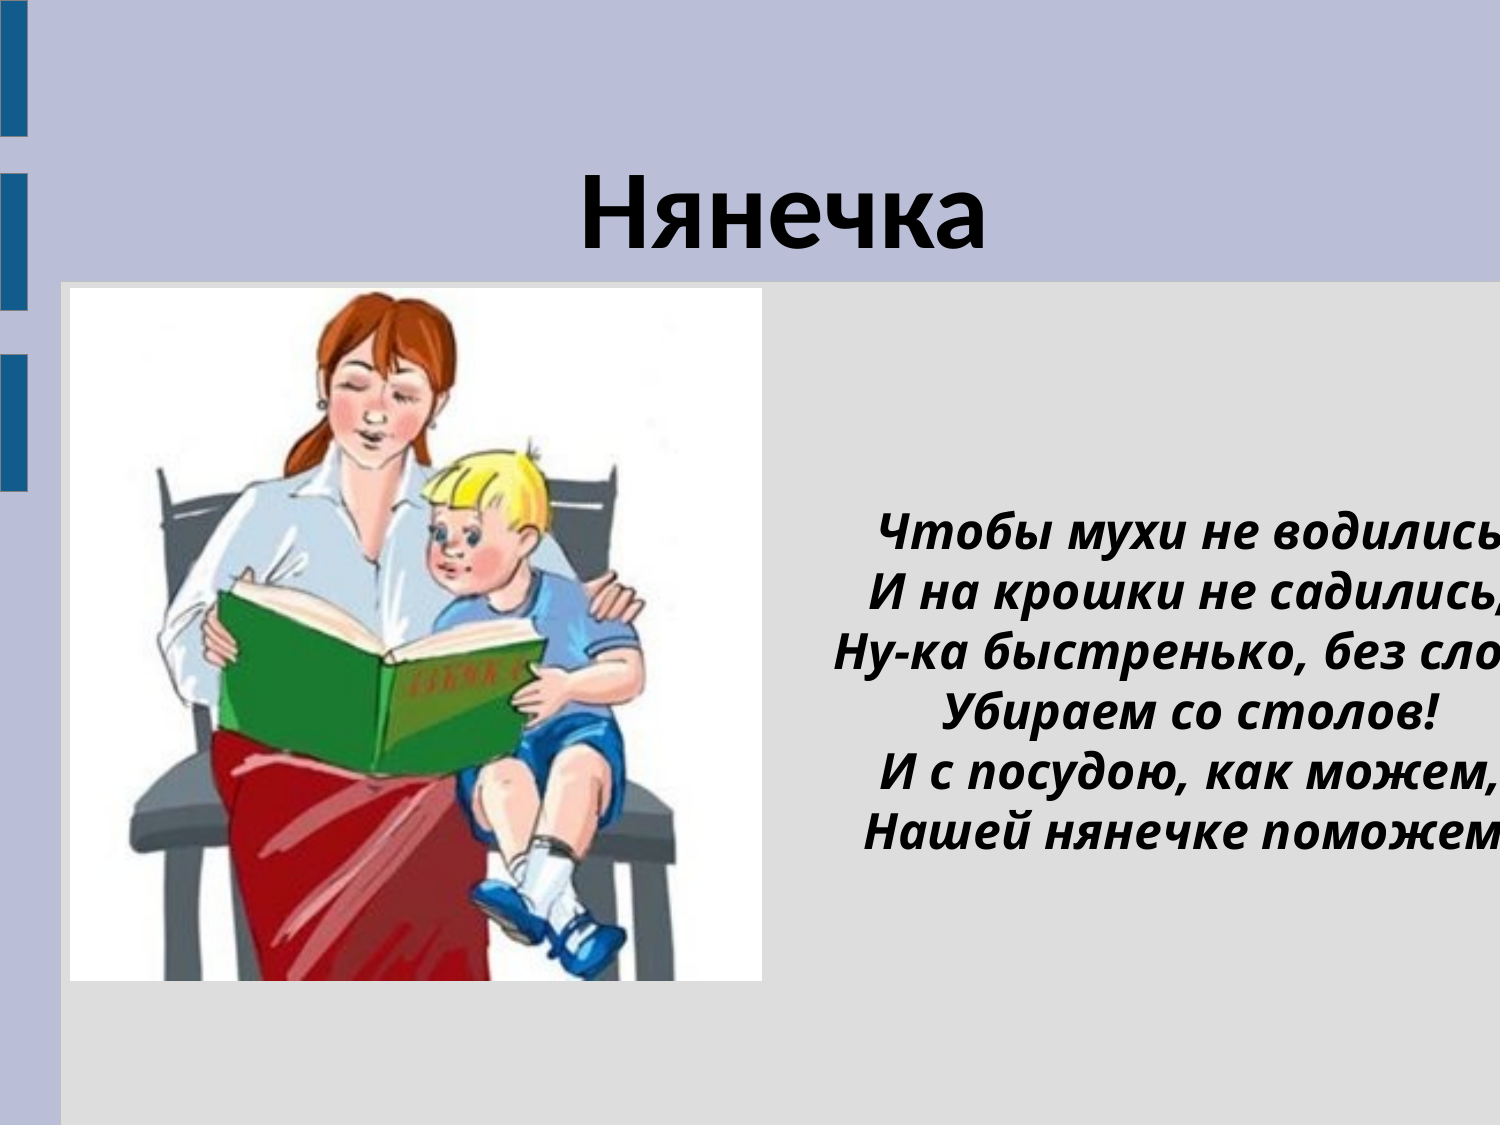

Нянечка
# Чтобы мухи не водились И на крошки не садились, Ну-ка быстренько, без слов, Убираем со столов! И с посудою, как можем, Нашей нянечке поможем!